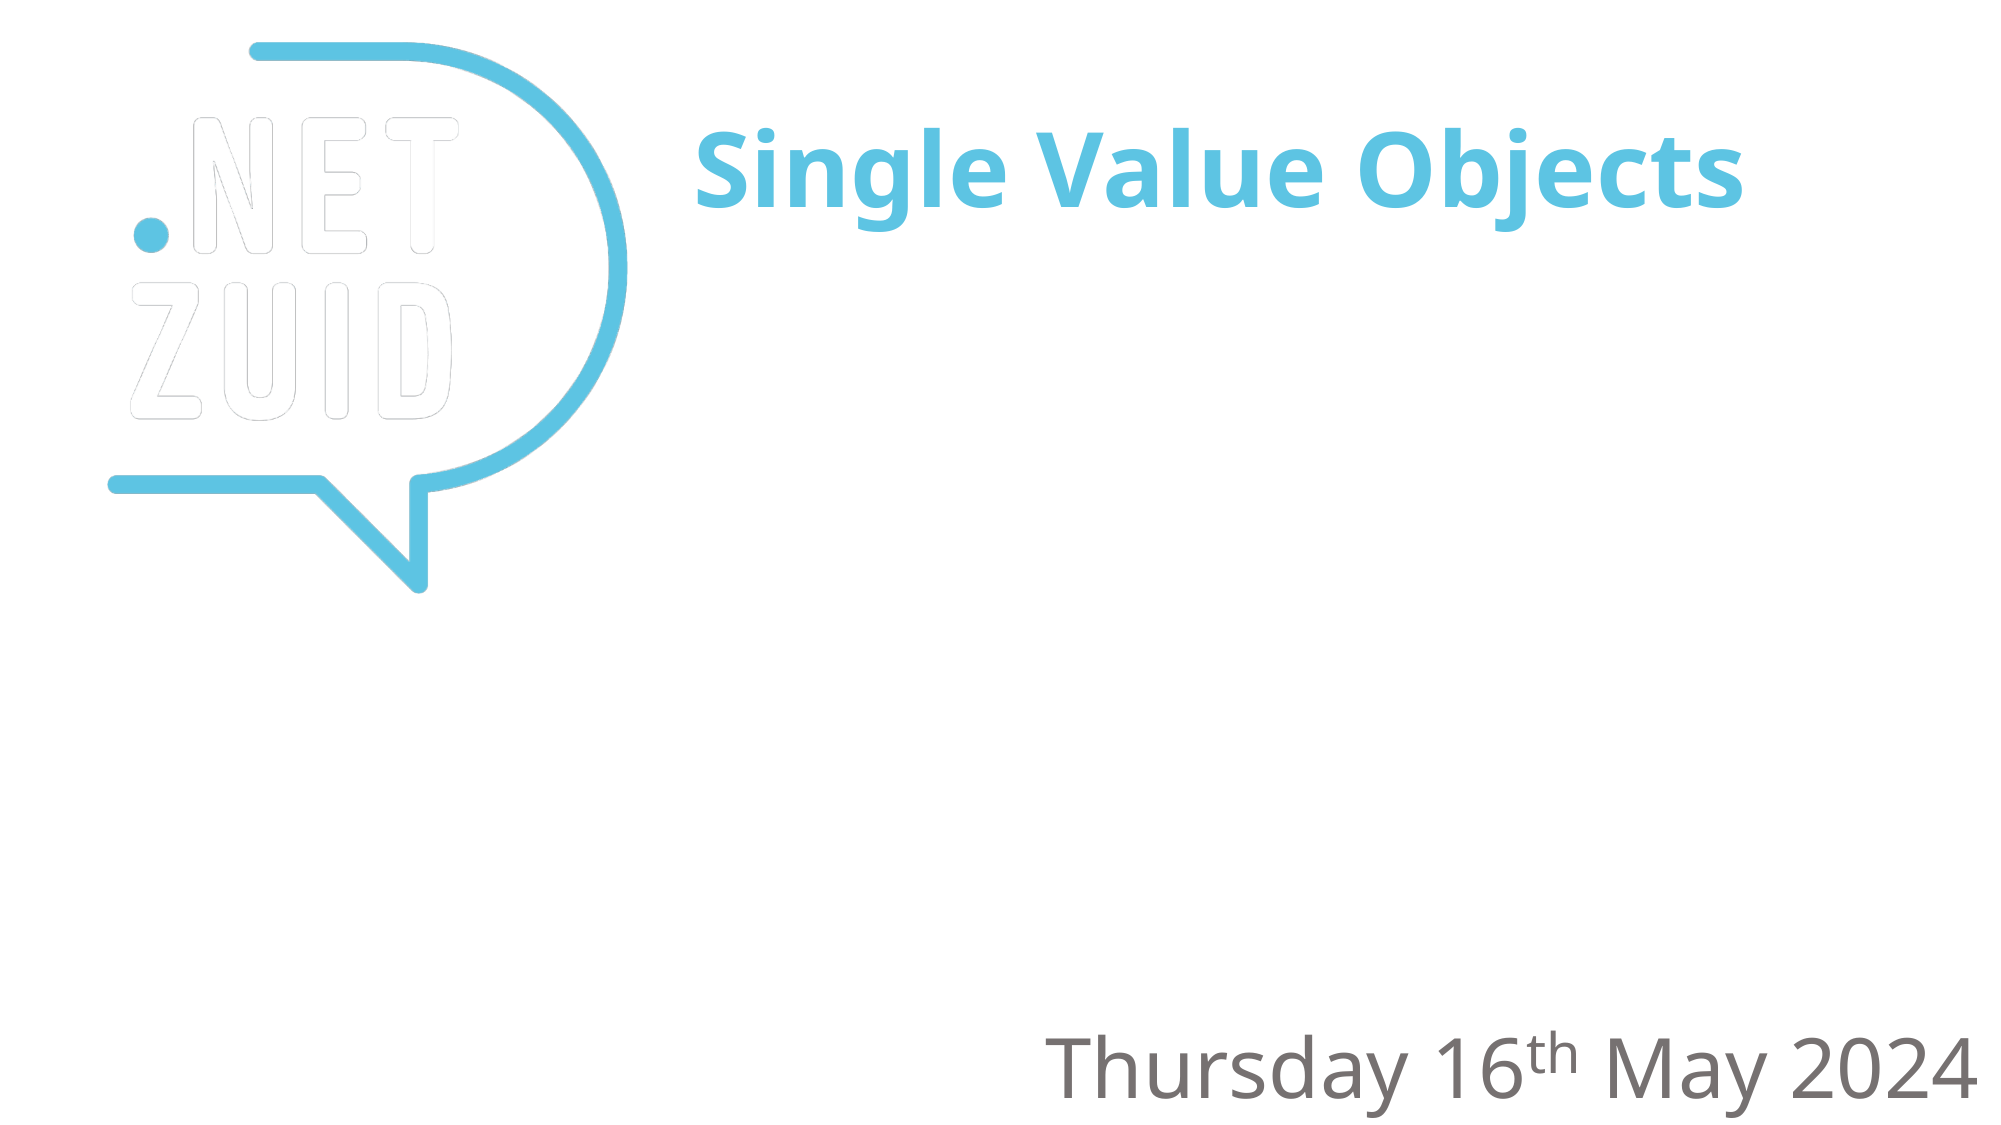

Single Value Objects
where DDD and Functional Programming share forces
Thursday 16th May 2024